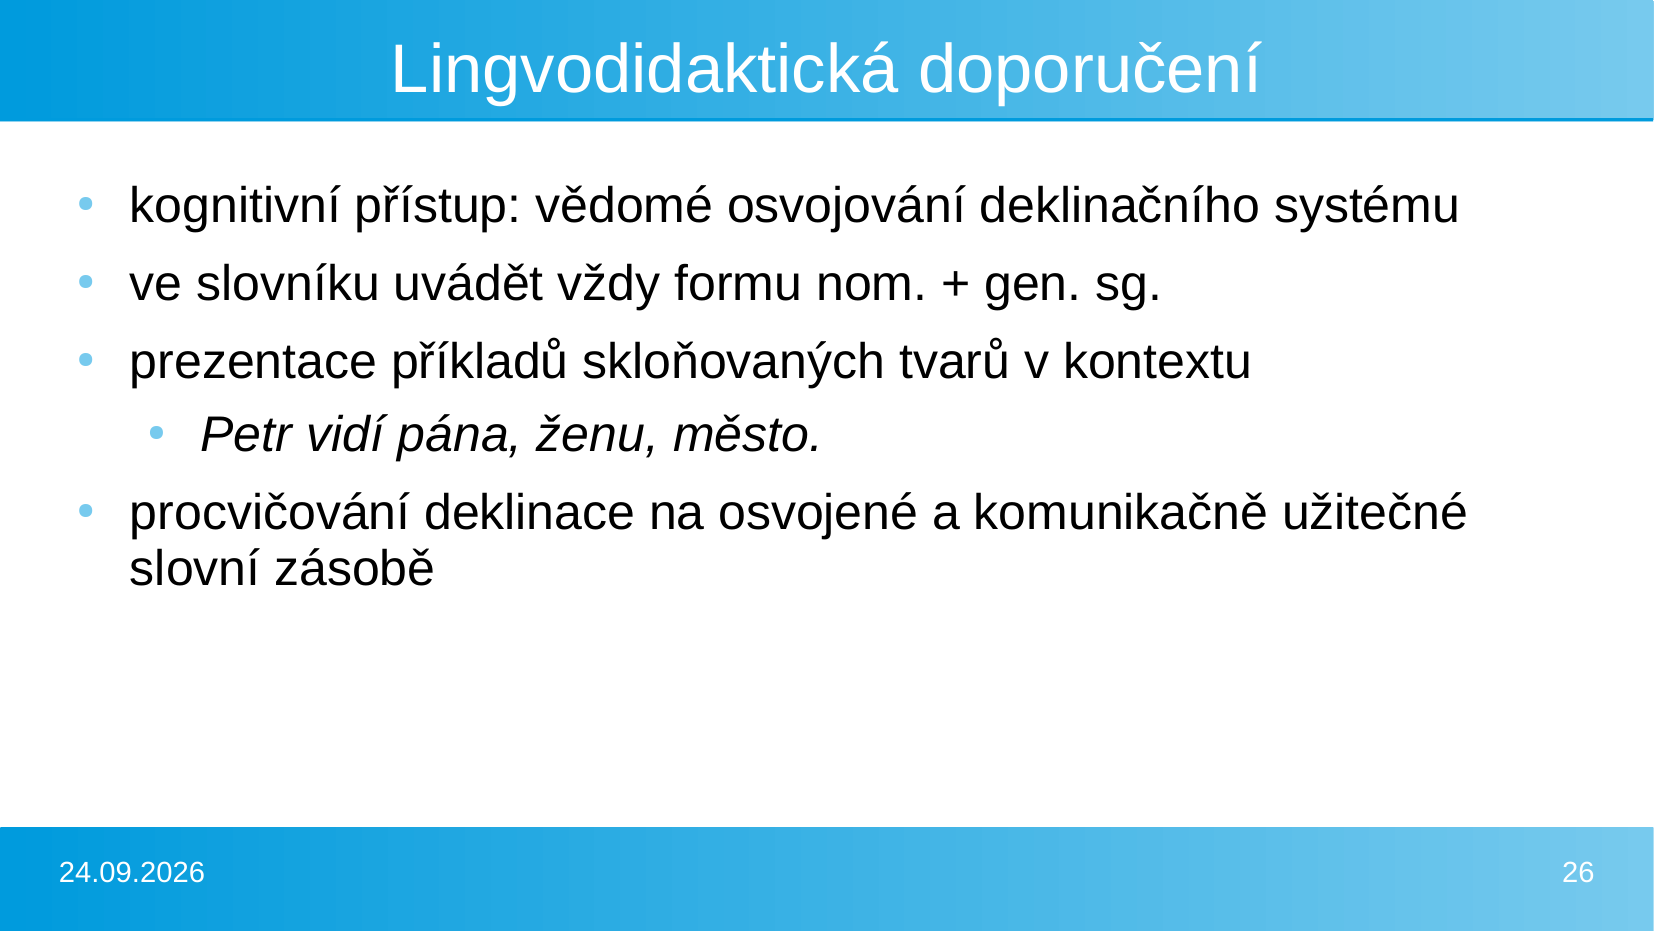

# Lingvodidaktická doporučení
kognitivní přístup: vědomé osvojování deklinačního systému
ve slovníku uvádět vždy formu nom. + gen. sg.
prezentace příkladů skloňovaných tvarů v kontextu
Petr vidí pána, ženu, město.
procvičování deklinace na osvojené a komunikačně užitečné slovní zásobě
26